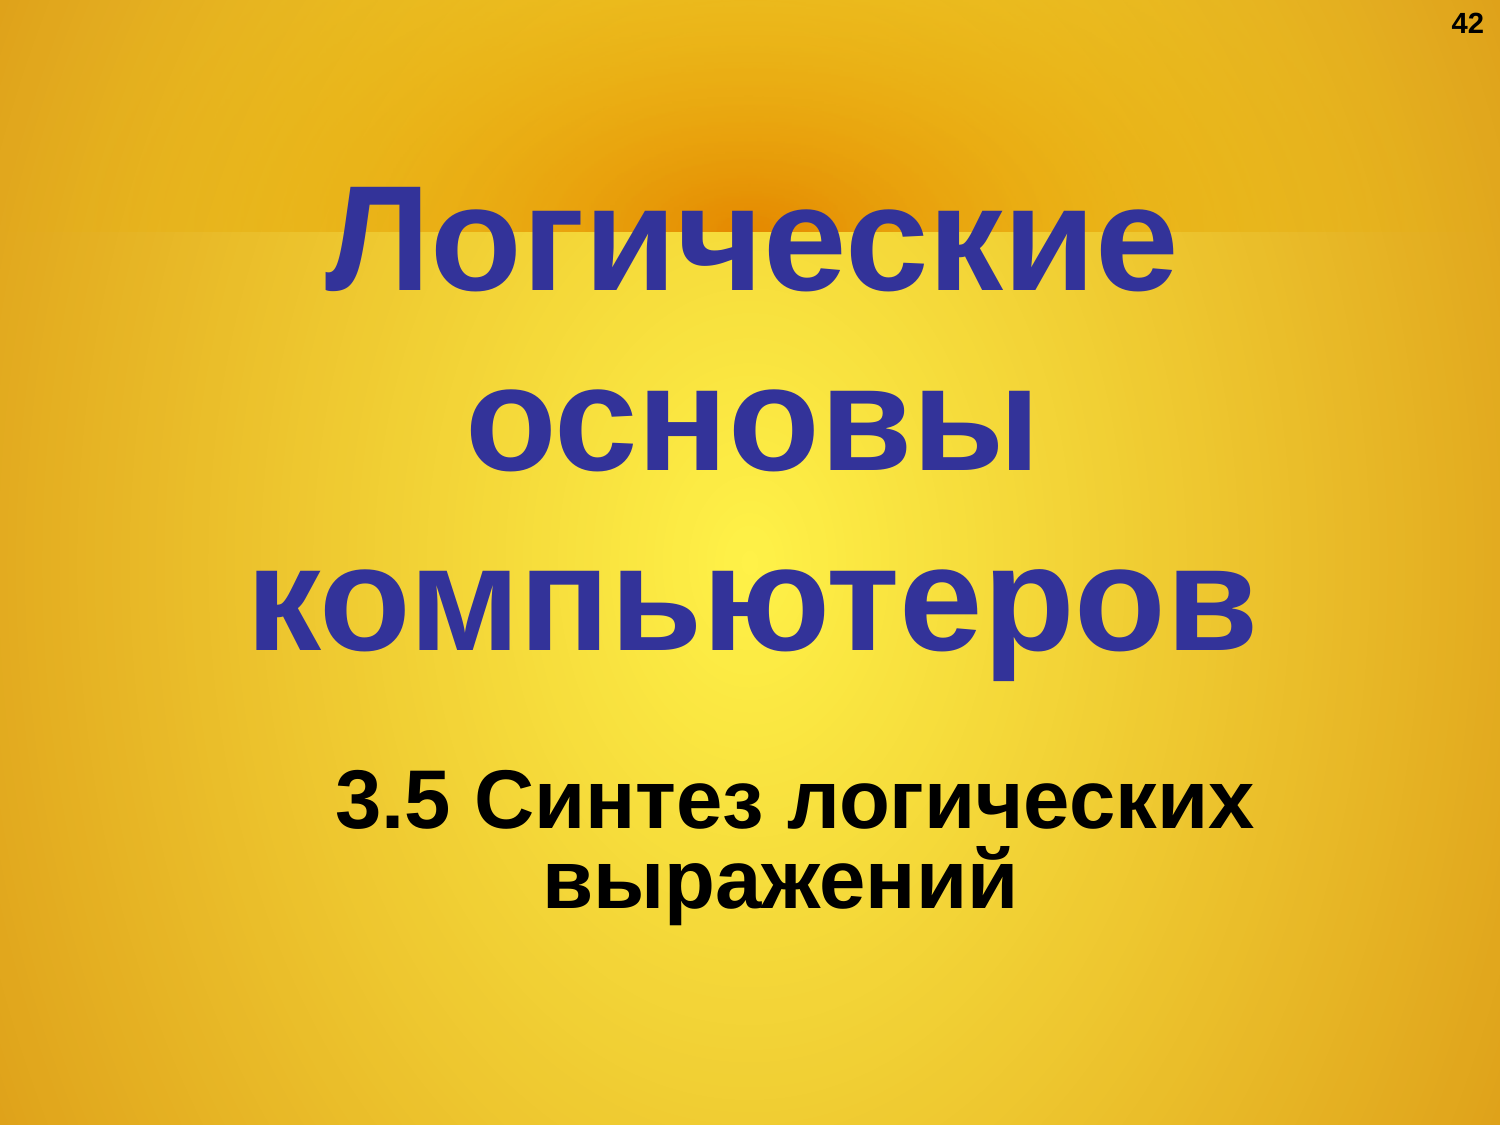

# Логические основы компьютеров
3.5 Синтез логических выражений